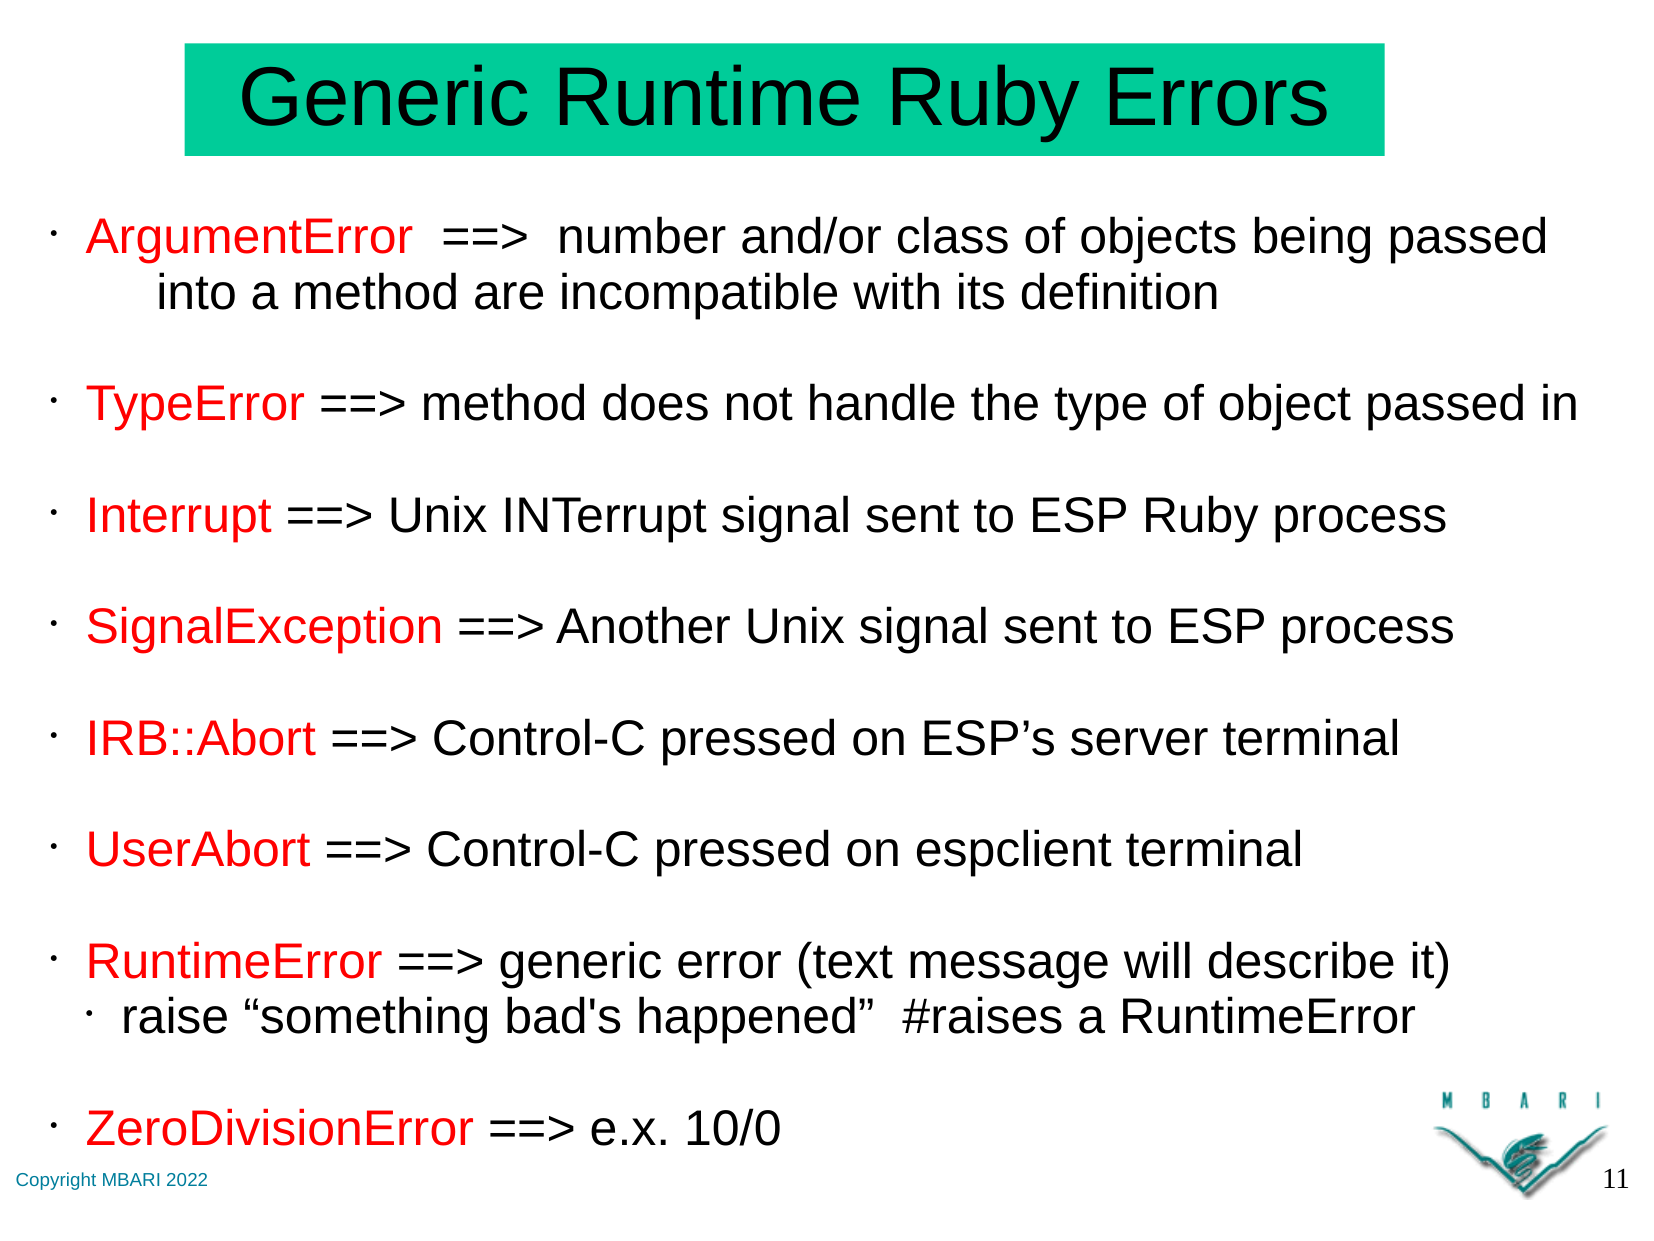

Generic Runtime Ruby Errors
ArgumentError ==> number and/or class of objects being passed
into a method are incompatible with its definition
TypeError ==> method does not handle the type of object passed in
Interrupt ==> Unix INTerrupt signal sent to ESP Ruby process
SignalException ==> Another Unix signal sent to ESP process
IRB::Abort ==> Control-C pressed on ESP’s server terminal
UserAbort ==> Control-C pressed on espclient terminal
RuntimeError ==> generic error (text message will describe it)
raise “something bad's happened” #raises a RuntimeError
ZeroDivisionError ==> e.x. 10/0